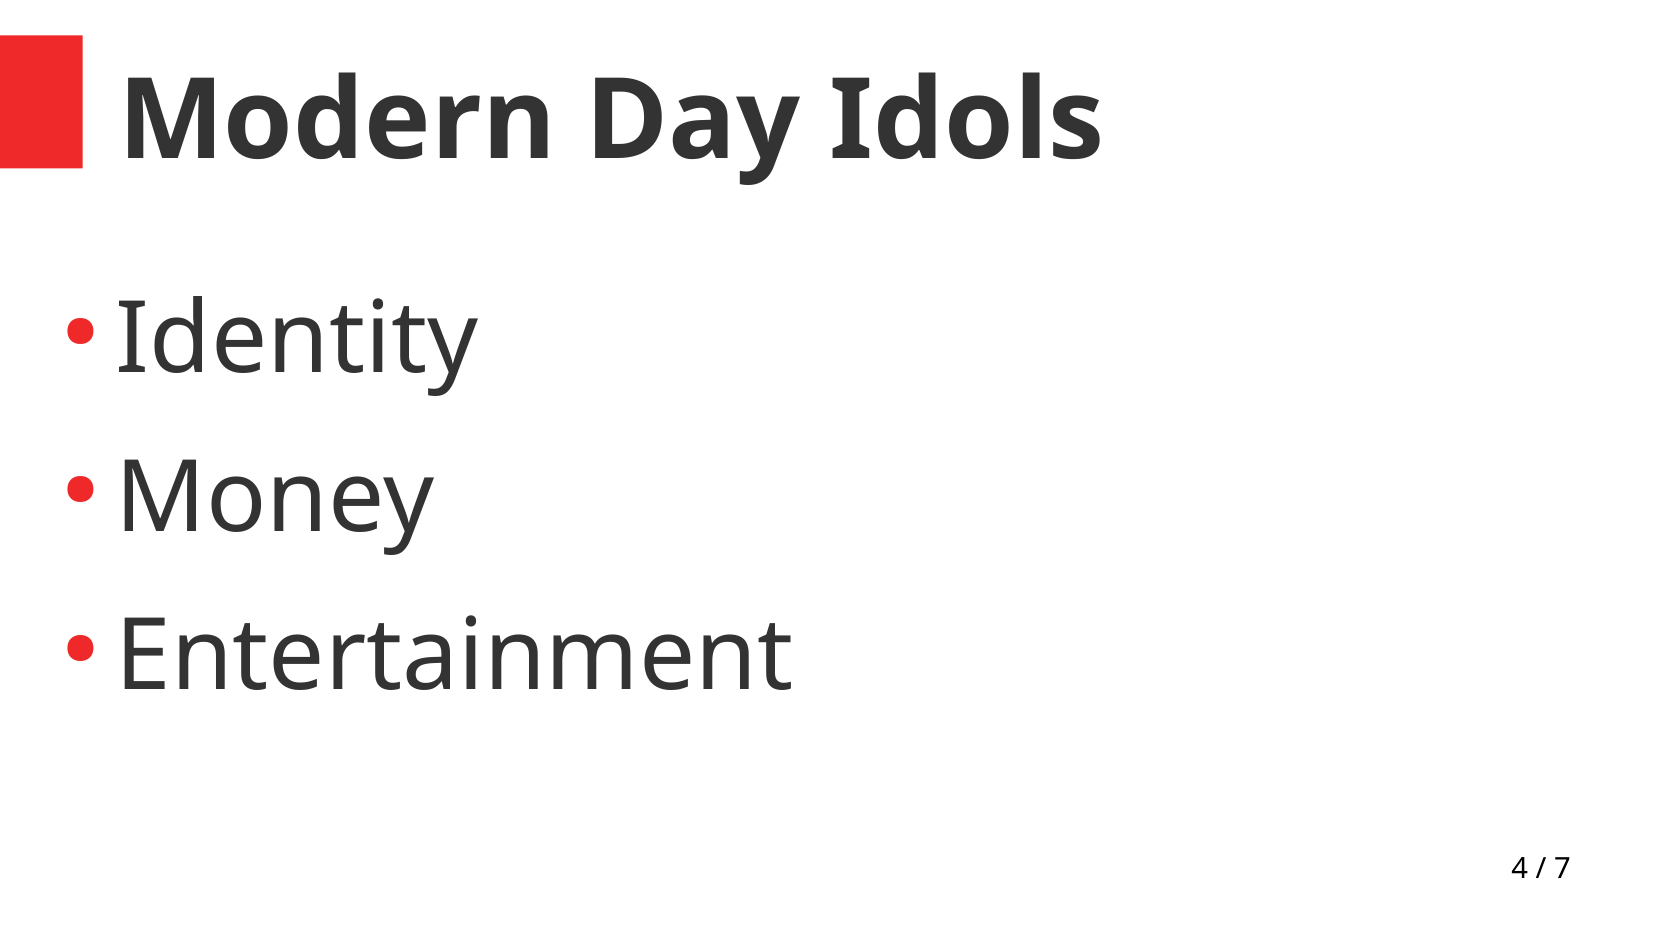

# Modern Day Idols
Identity
Money
Entertainment
4